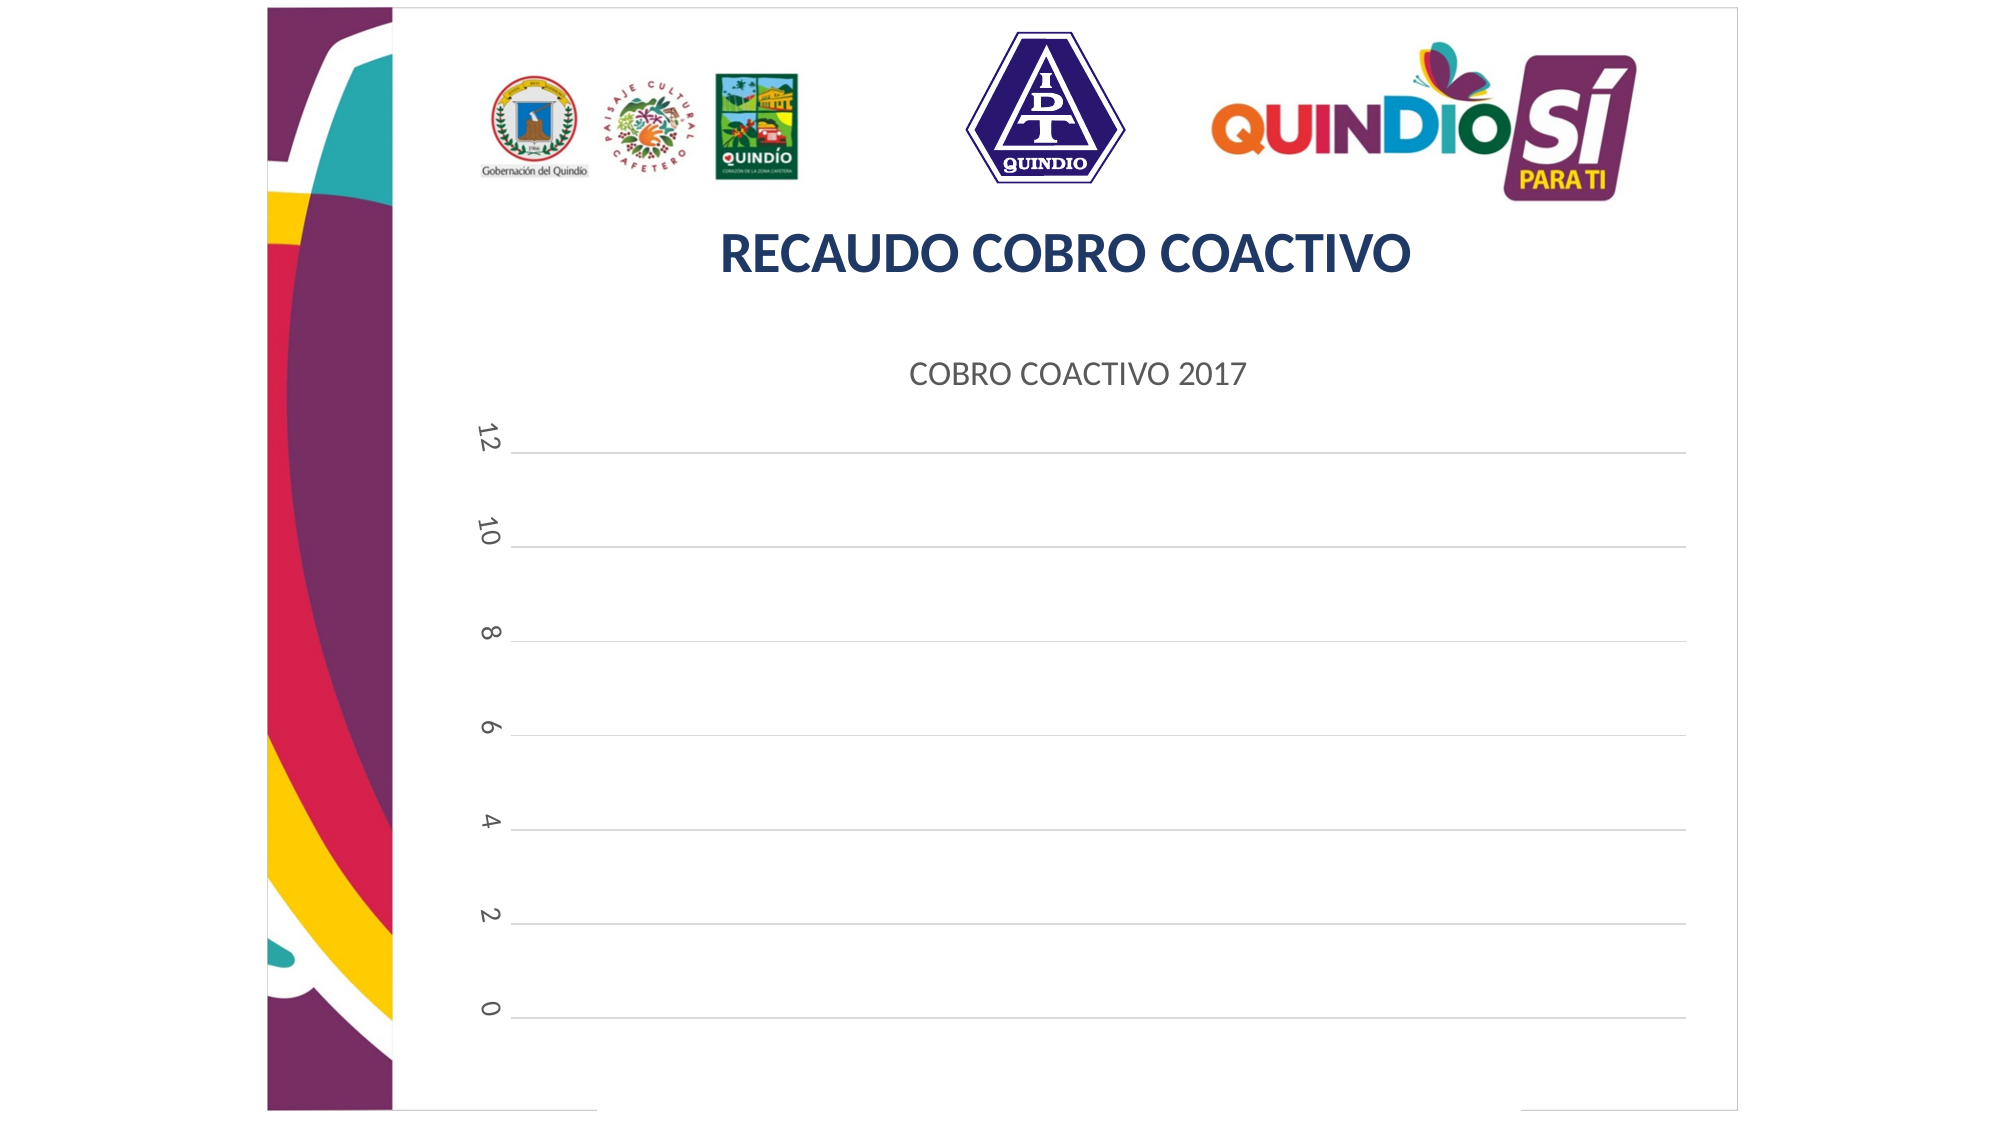

RECAUDO COBRO COACTIVO
### Chart: COBRO COACTIVO 2017
| Category | |
|---|---|
GLORIA MERCEDES BUITRAGO SALAZAR
Directora General